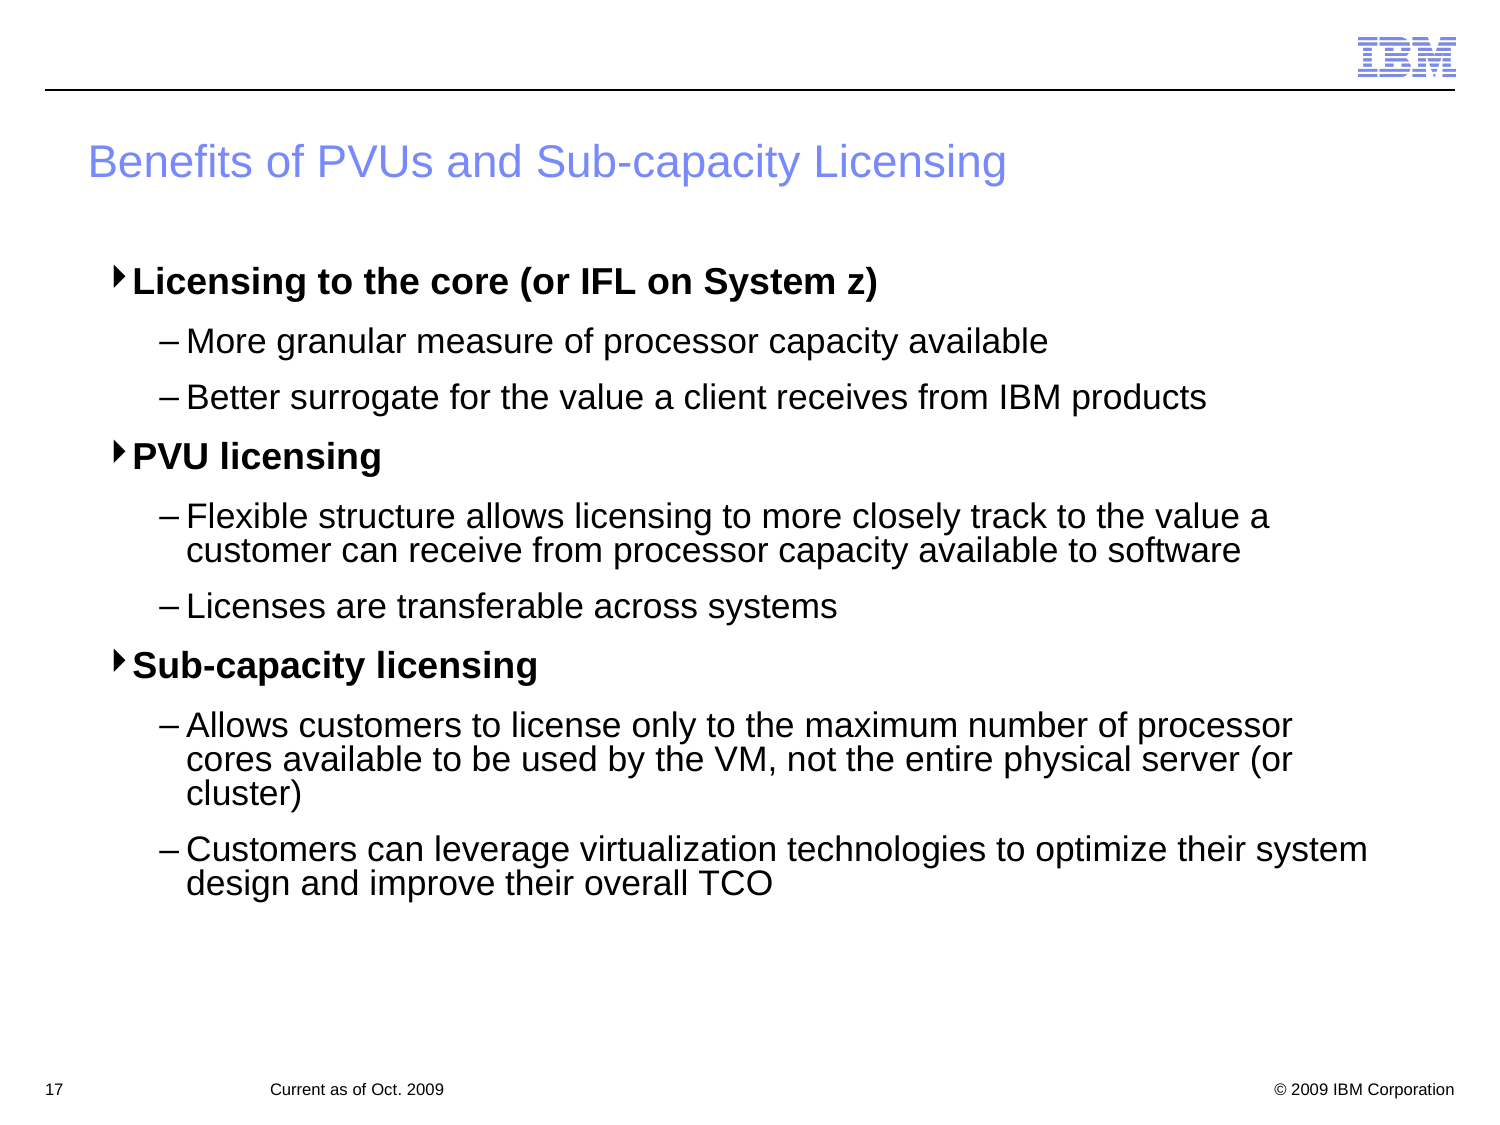

# Benefits of PVUs and Sub-capacity Licensing
Licensing to the core (or IFL on System z)
More granular measure of processor capacity available
Better surrogate for the value a client receives from IBM products
PVU licensing
Flexible structure allows licensing to more closely track to the value a customer can receive from processor capacity available to software
Licenses are transferable across systems
Sub-capacity licensing
Allows customers to license only to the maximum number of processor cores available to be used by the VM, not the entire physical server (or cluster)
Customers can leverage virtualization technologies to optimize their system design and improve their overall TCO
17
Current as of Oct. 2009